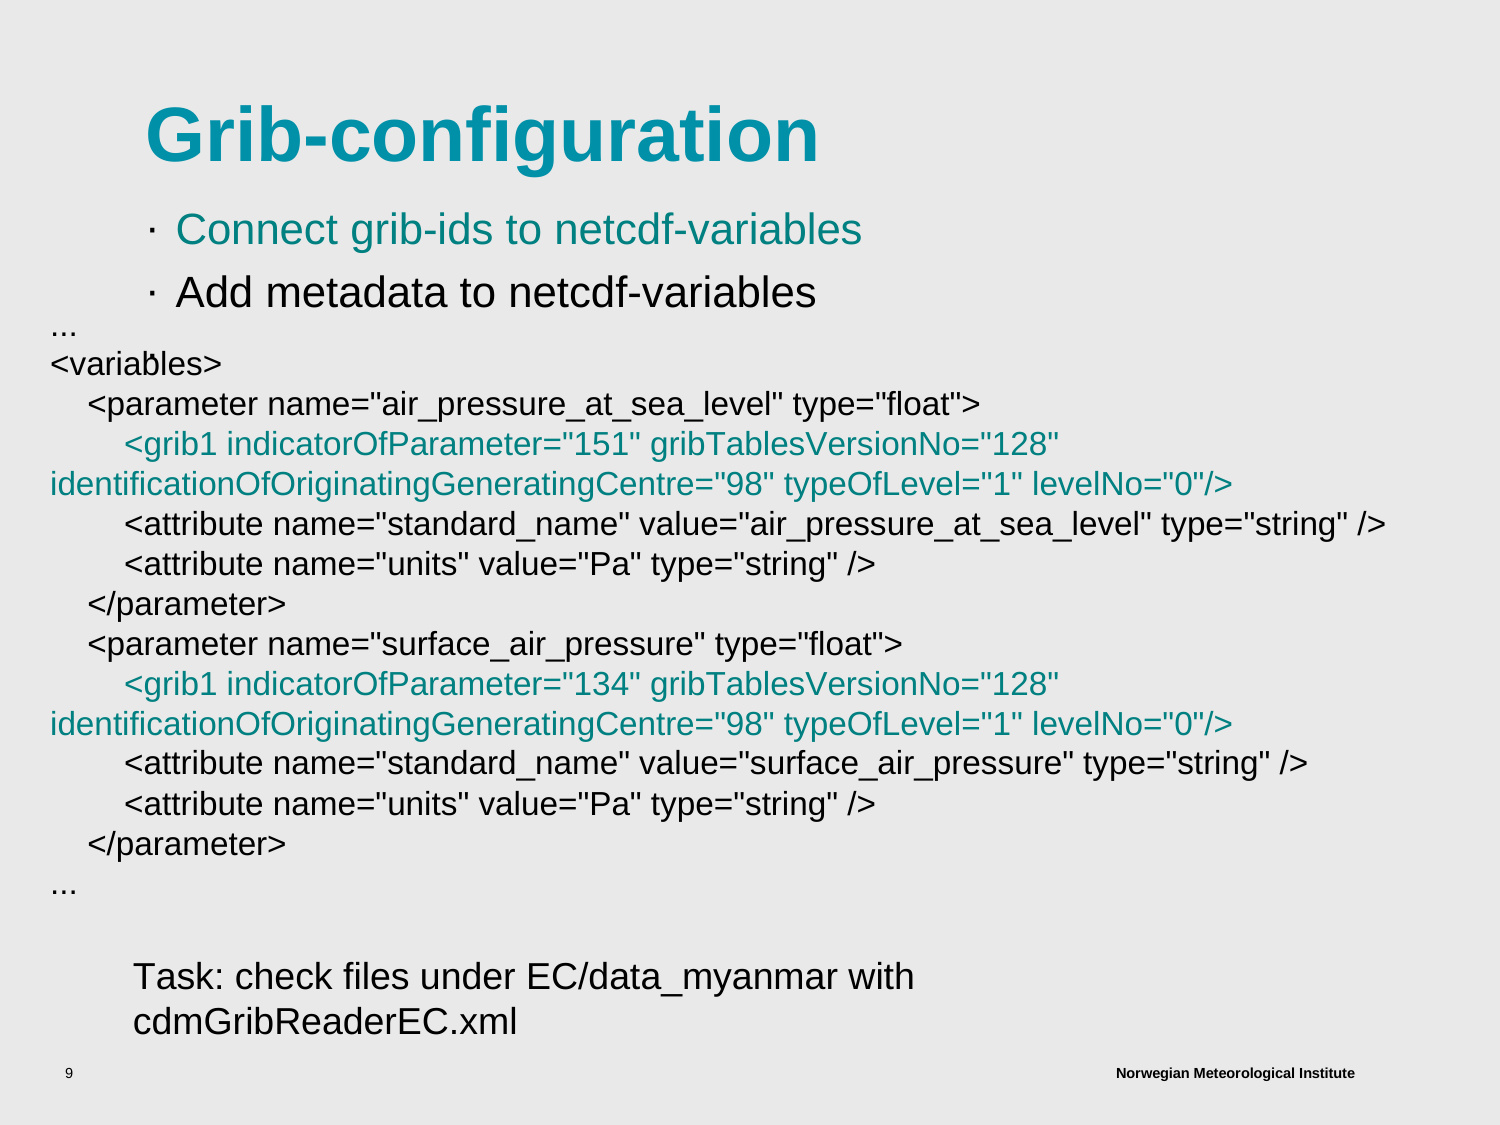

# Grib-configuration
Connect grib-ids to netcdf-variables
Add metadata to netcdf-variables
...
<variables>
 <parameter name="air_pressure_at_sea_level" type="float">
 <grib1 indicatorOfParameter="151" gribTablesVersionNo="128" identificationOfOriginatingGeneratingCentre="98" typeOfLevel="1" levelNo="0"/>
 <attribute name="standard_name" value="air_pressure_at_sea_level" type="string" />
 <attribute name="units" value="Pa" type="string" />
 </parameter>
 <parameter name="surface_air_pressure" type="float">
 <grib1 indicatorOfParameter="134" gribTablesVersionNo="128" identificationOfOriginatingGeneratingCentre="98" typeOfLevel="1" levelNo="0"/>
 <attribute name="standard_name" value="surface_air_pressure" type="string" />
 <attribute name="units" value="Pa" type="string" />
 </parameter>
...
Task: check files under EC/data_myanmar with cdmGribReaderEC.xml